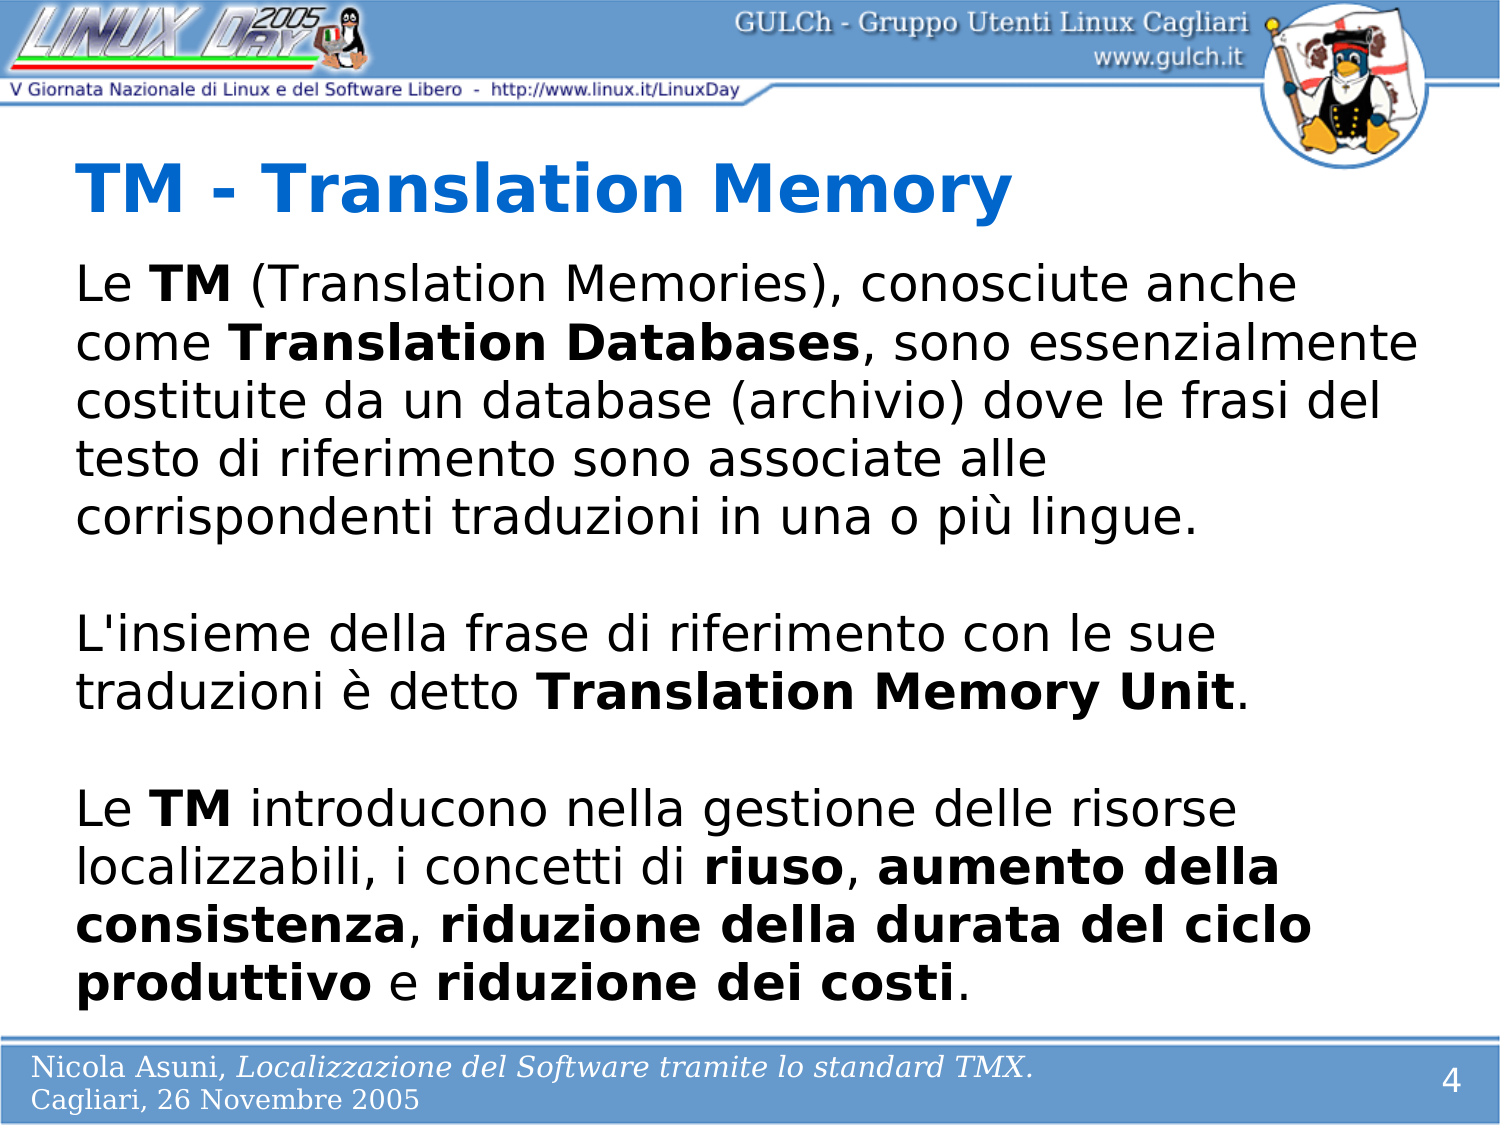

TM - Translation Memory
Le TM (Translation Memories), conosciute anche come Translation Databases, sono essenzialmente costituite da un database (archivio) dove le frasi del testo di riferimento sono associate alle corrispondenti traduzioni in una o più lingue.
L'insieme della frase di riferimento con le sue traduzioni è detto Translation Memory Unit.
Le TM introducono nella gestione delle risorse localizzabili, i concetti di riuso, aumento della consistenza, riduzione della durata del ciclo produttivo e riduzione dei costi.